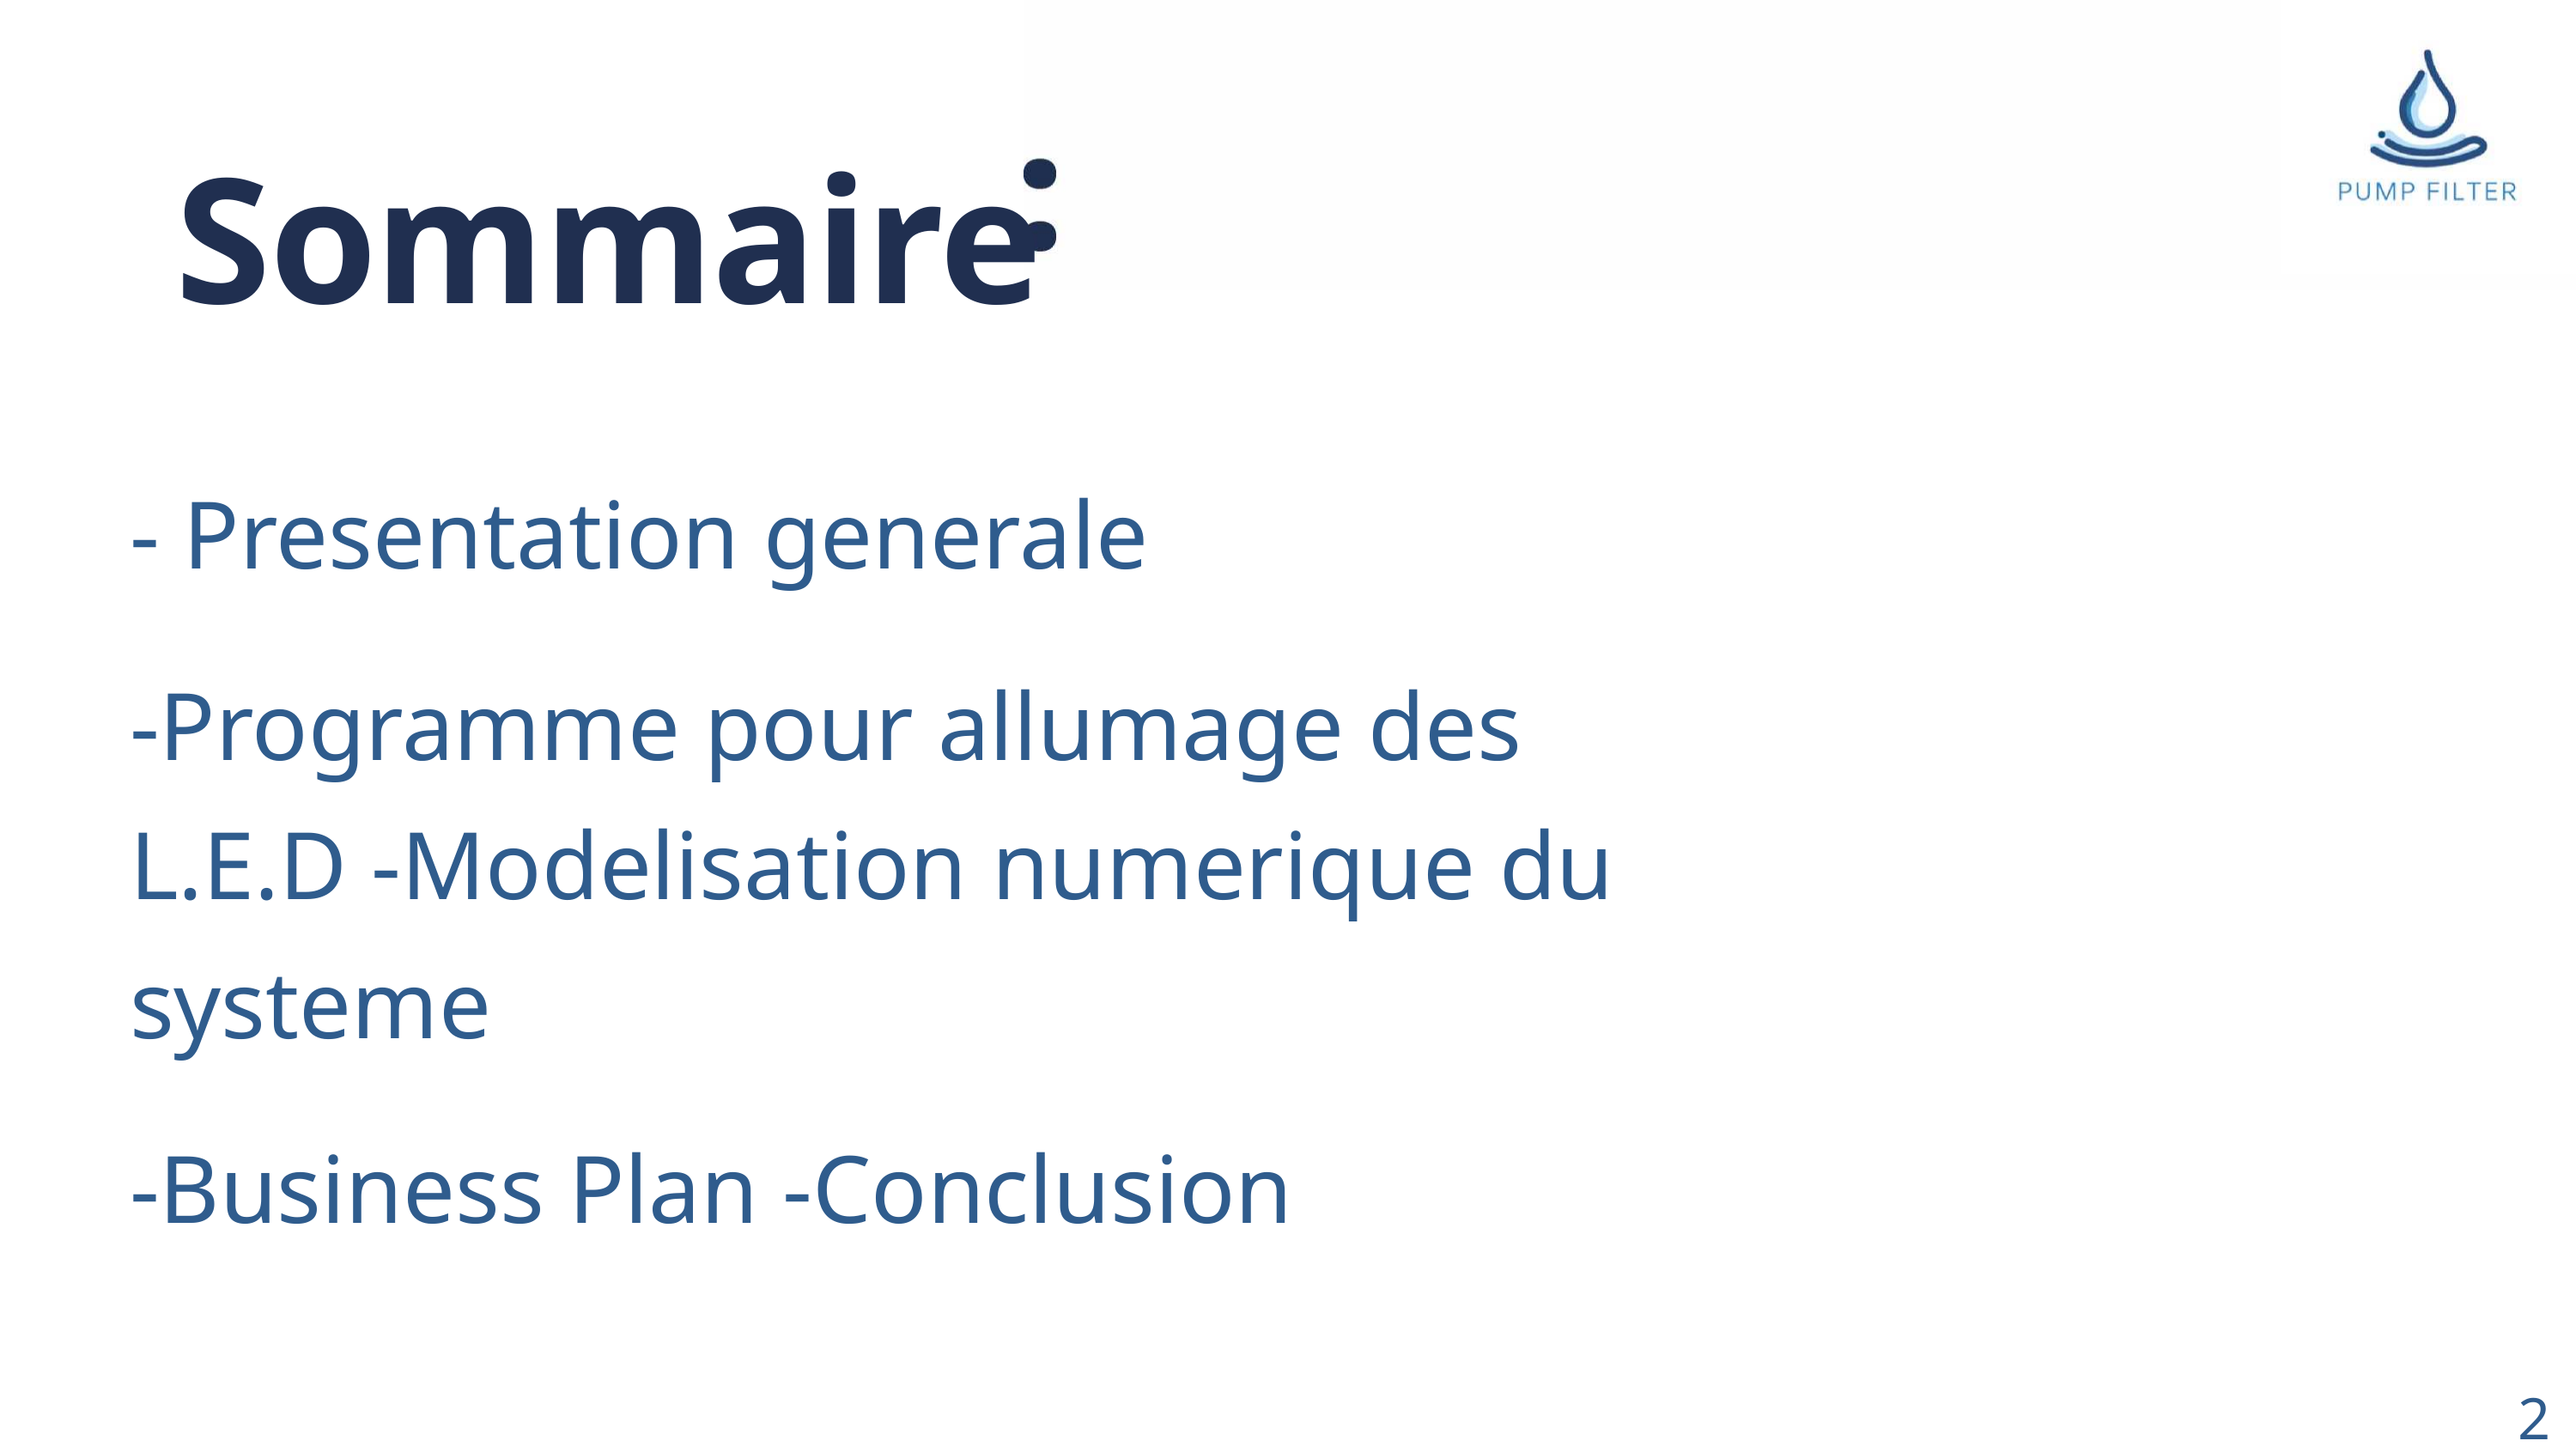

Sommaire
- Presentation generale
-Programme pour allumage des L.E.D -Modelisation numerique du systeme
-Business Plan -Conclusion
2